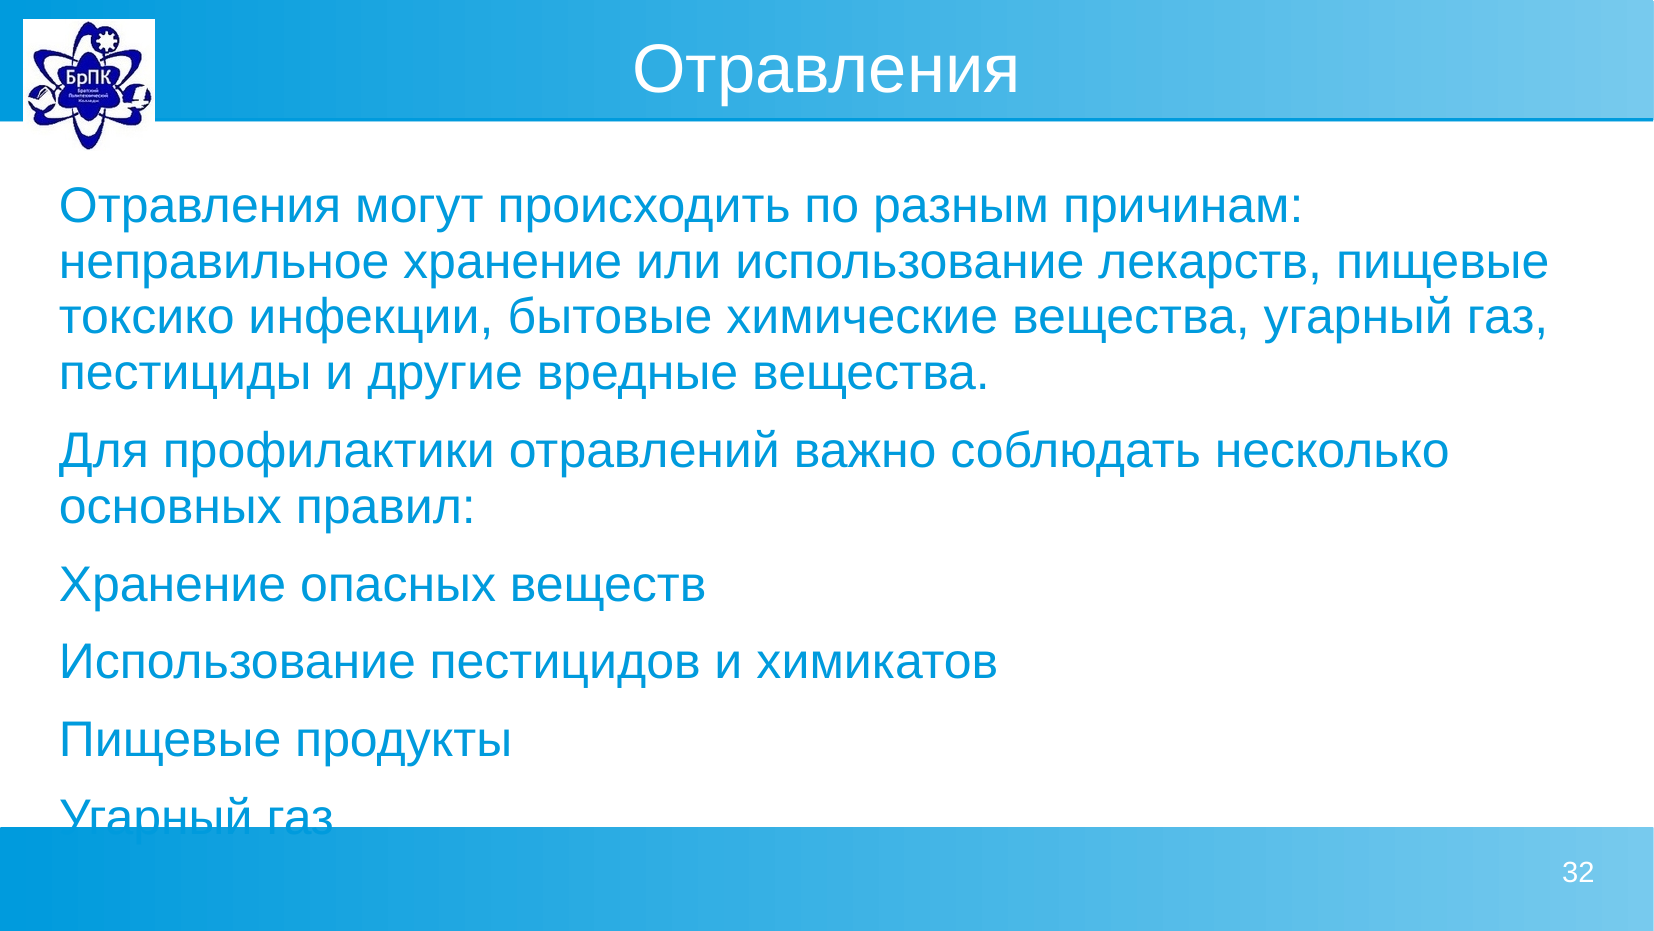

# Отравления
Отравления могут происходить по разным причинам: неправильное хранение или использование лекарств, пищевые токсико инфекции, бытовые химические вещества, угарный газ, пестициды и другие вредные вещества.
Для профилактики отравлений важно соблюдать несколько основных правил:
Хранение опасных веществ
Использование пестицидов и химикатов
Пищевые продукты
Угарный газ
32